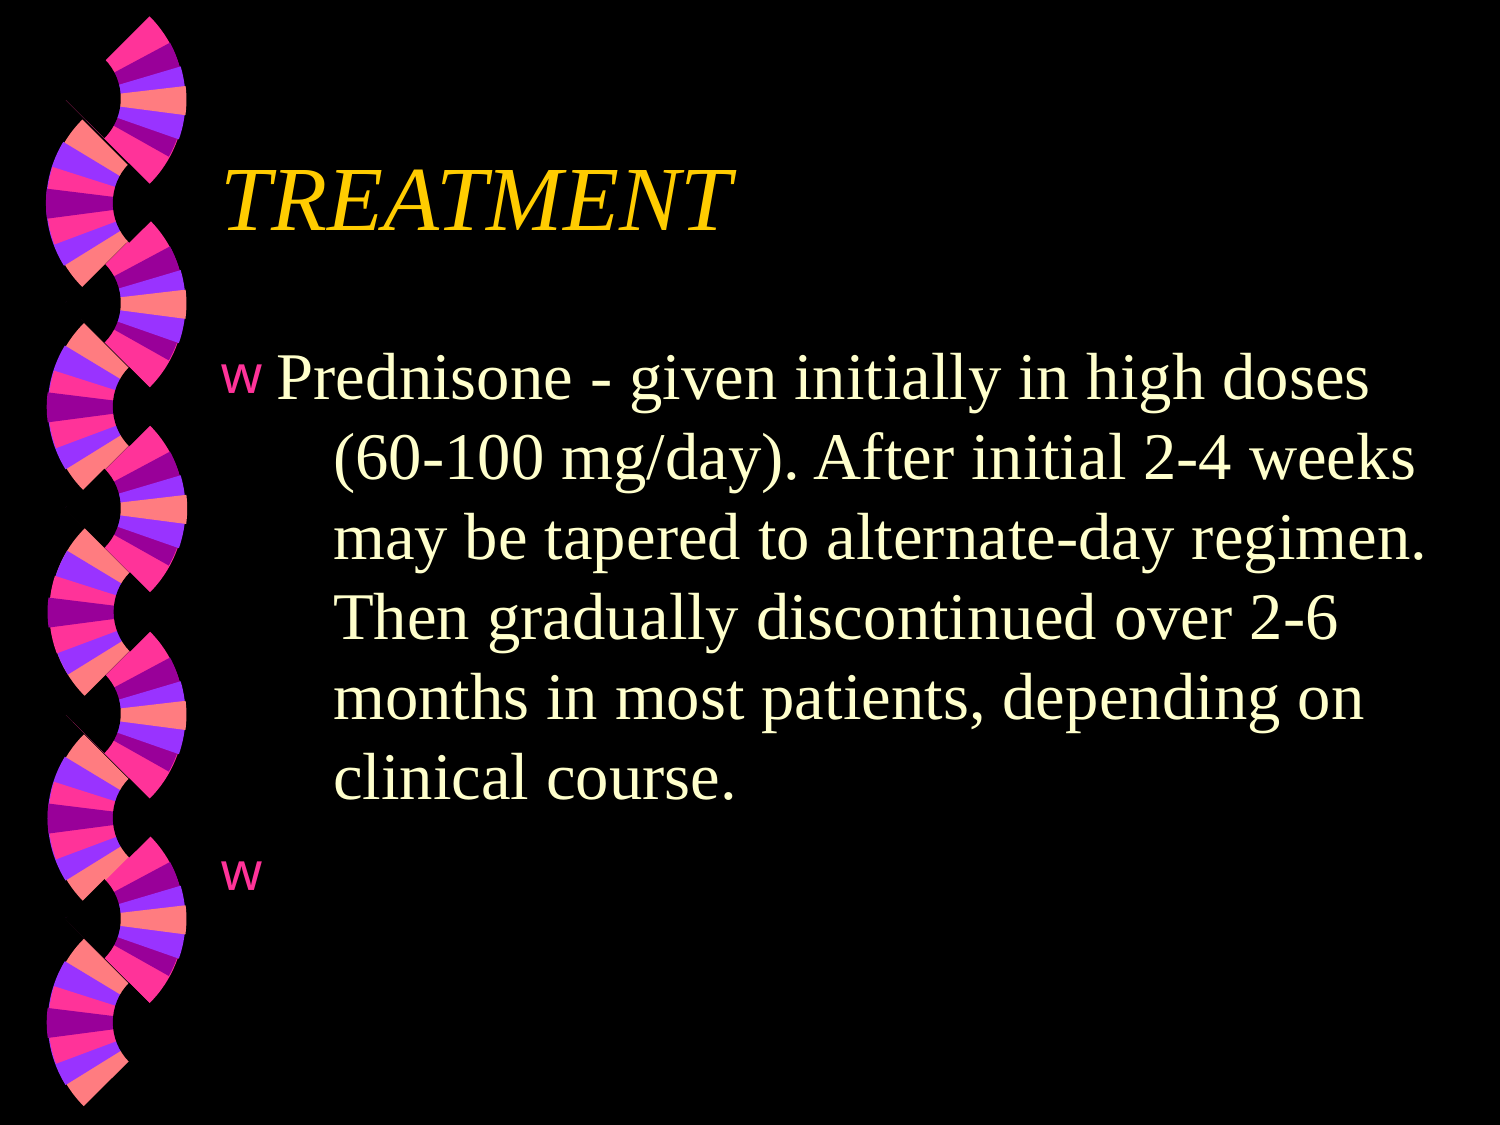

# TREATMENT
Prednisone - given initially in high doses (60-100 mg/day). After initial 2-4 weeks may be tapered to alternate-day regimen. Then gradually discontinued over 2-6 months in most patients, depending on clinical course.